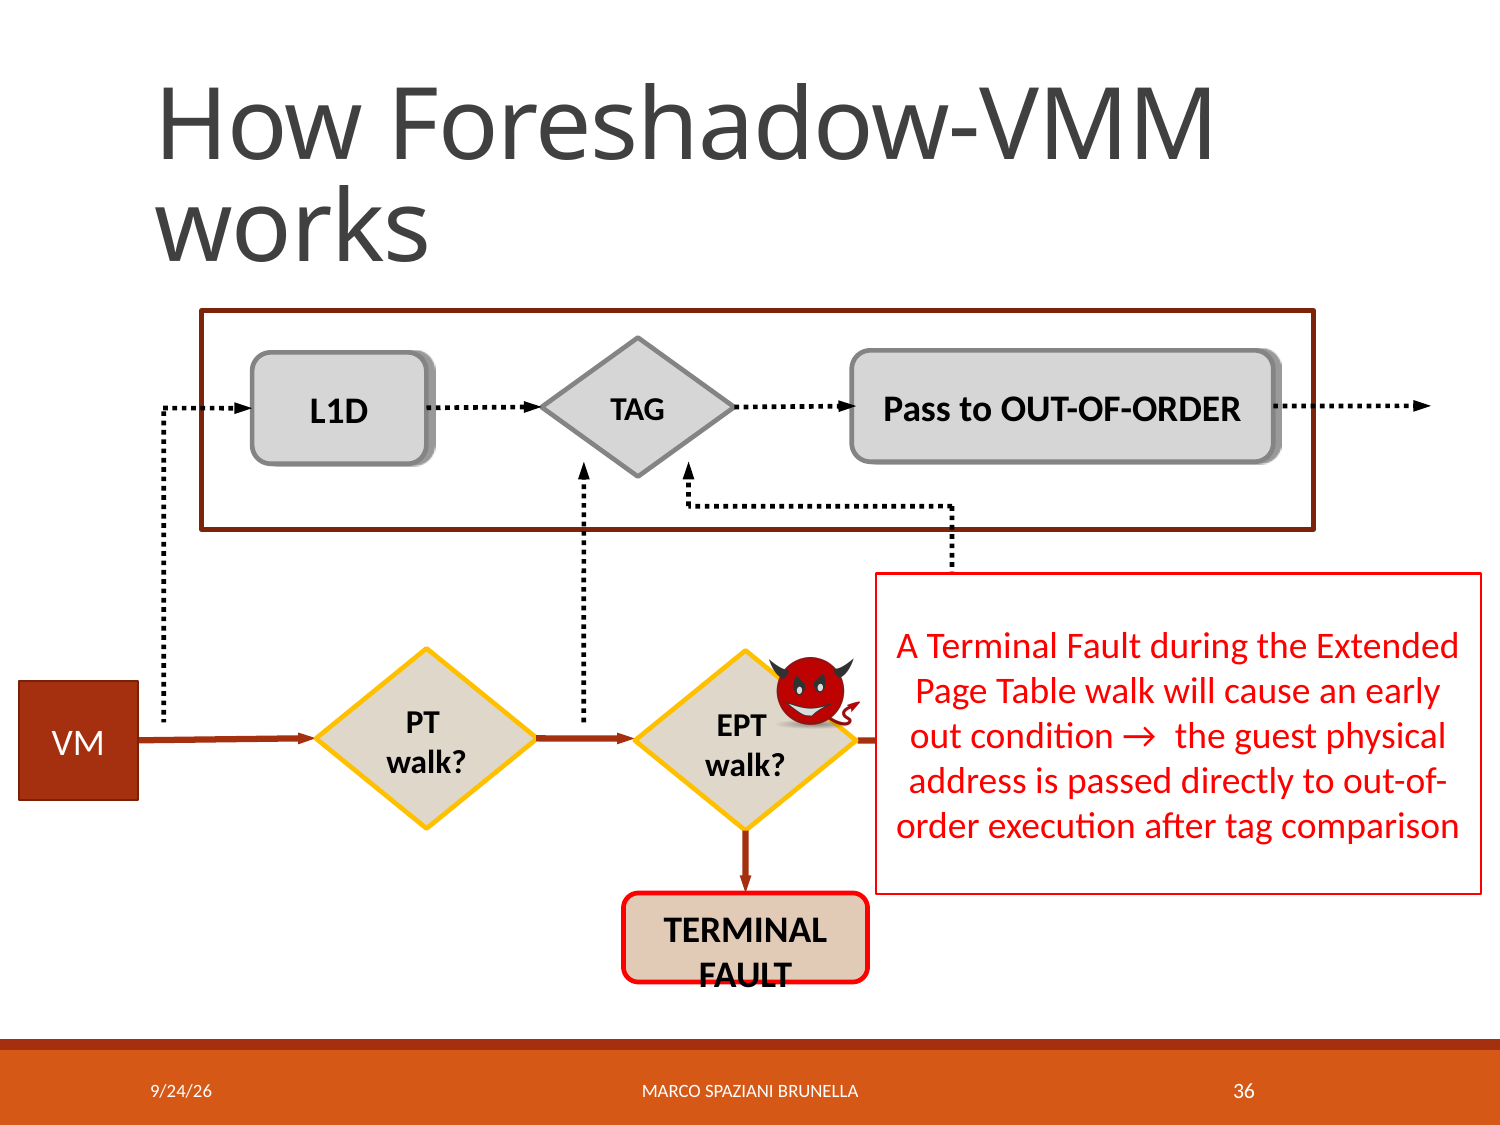

How Foreshadow-VMM works
TAG
Pass to OUT-OF-ORDER
L1D
A Terminal Fault during the Extended Page Table walk will cause an early out condition → the guest physical address is passed directly to out-of-order execution after tag comparison
PT
walk?
EPT
walk?
SGx
walk?
VM
X
X
ALLOW
TERMINAL FAULT
Marco Spaziani Brunella